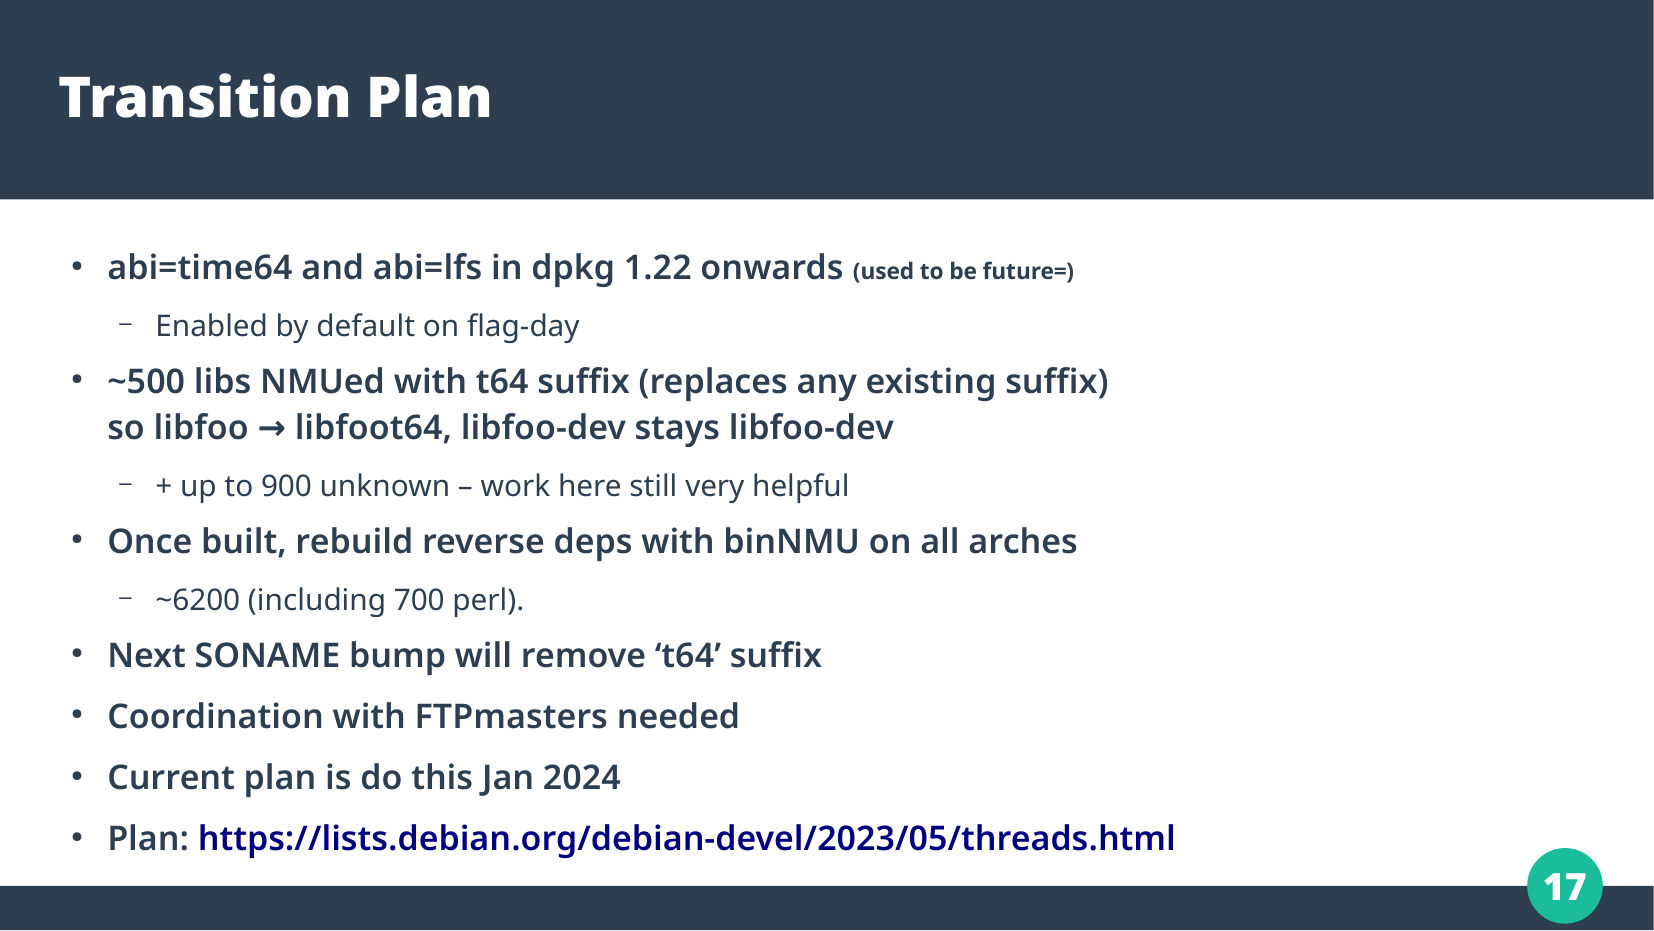

# Transition Plan
abi=time64 and abi=lfs in dpkg 1.22 onwards (used to be future=)
Enabled by default on flag-day
~500 libs NMUed with t64 suffix (replaces any existing suffix)
so libfoo → libfoot64, libfoo-dev stays libfoo-dev
+ up to 900 unknown – work here still very helpful
Once built, rebuild reverse deps with binNMU on all arches
~6200 (including 700 perl).
Next SONAME bump will remove ‘t64’ suffix
Coordination with FTPmasters needed
Current plan is do this Jan 2024
Plan: https://lists.debian.org/debian-devel/2023/05/threads.html